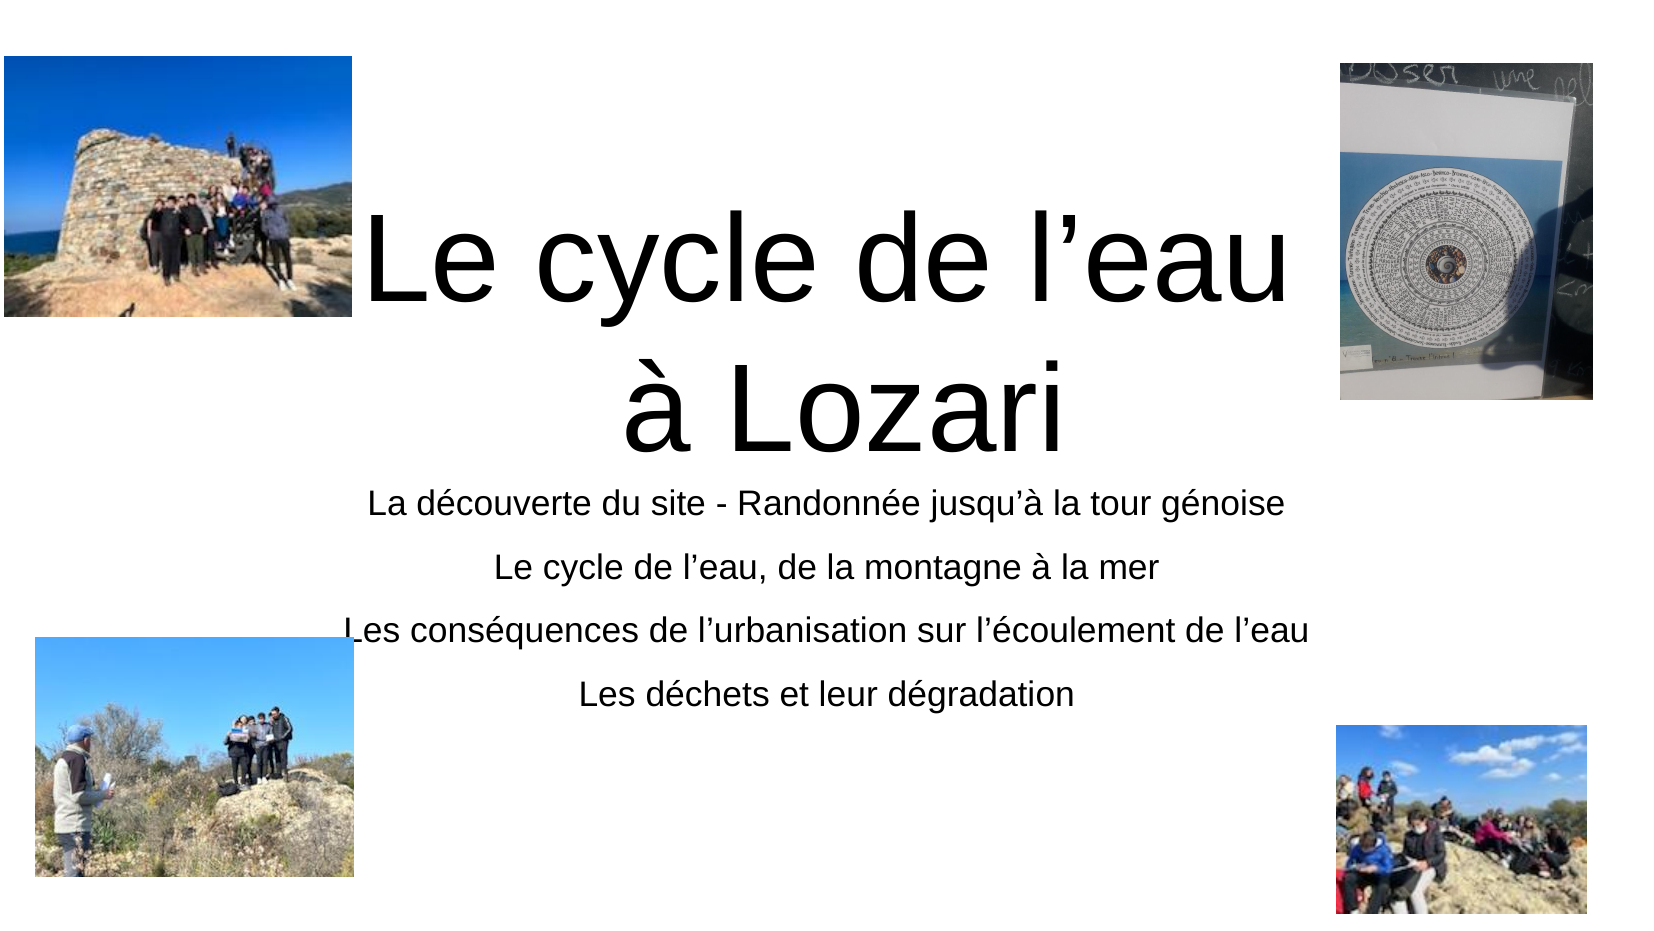

# Le cycle de l’eau à Lozari
La découverte du site - Randonnée jusqu’à la tour génoise
Le cycle de l’eau, de la montagne à la mer
Les conséquences de l’urbanisation sur l’écoulement de l’eau
Les déchets et leur dégradation